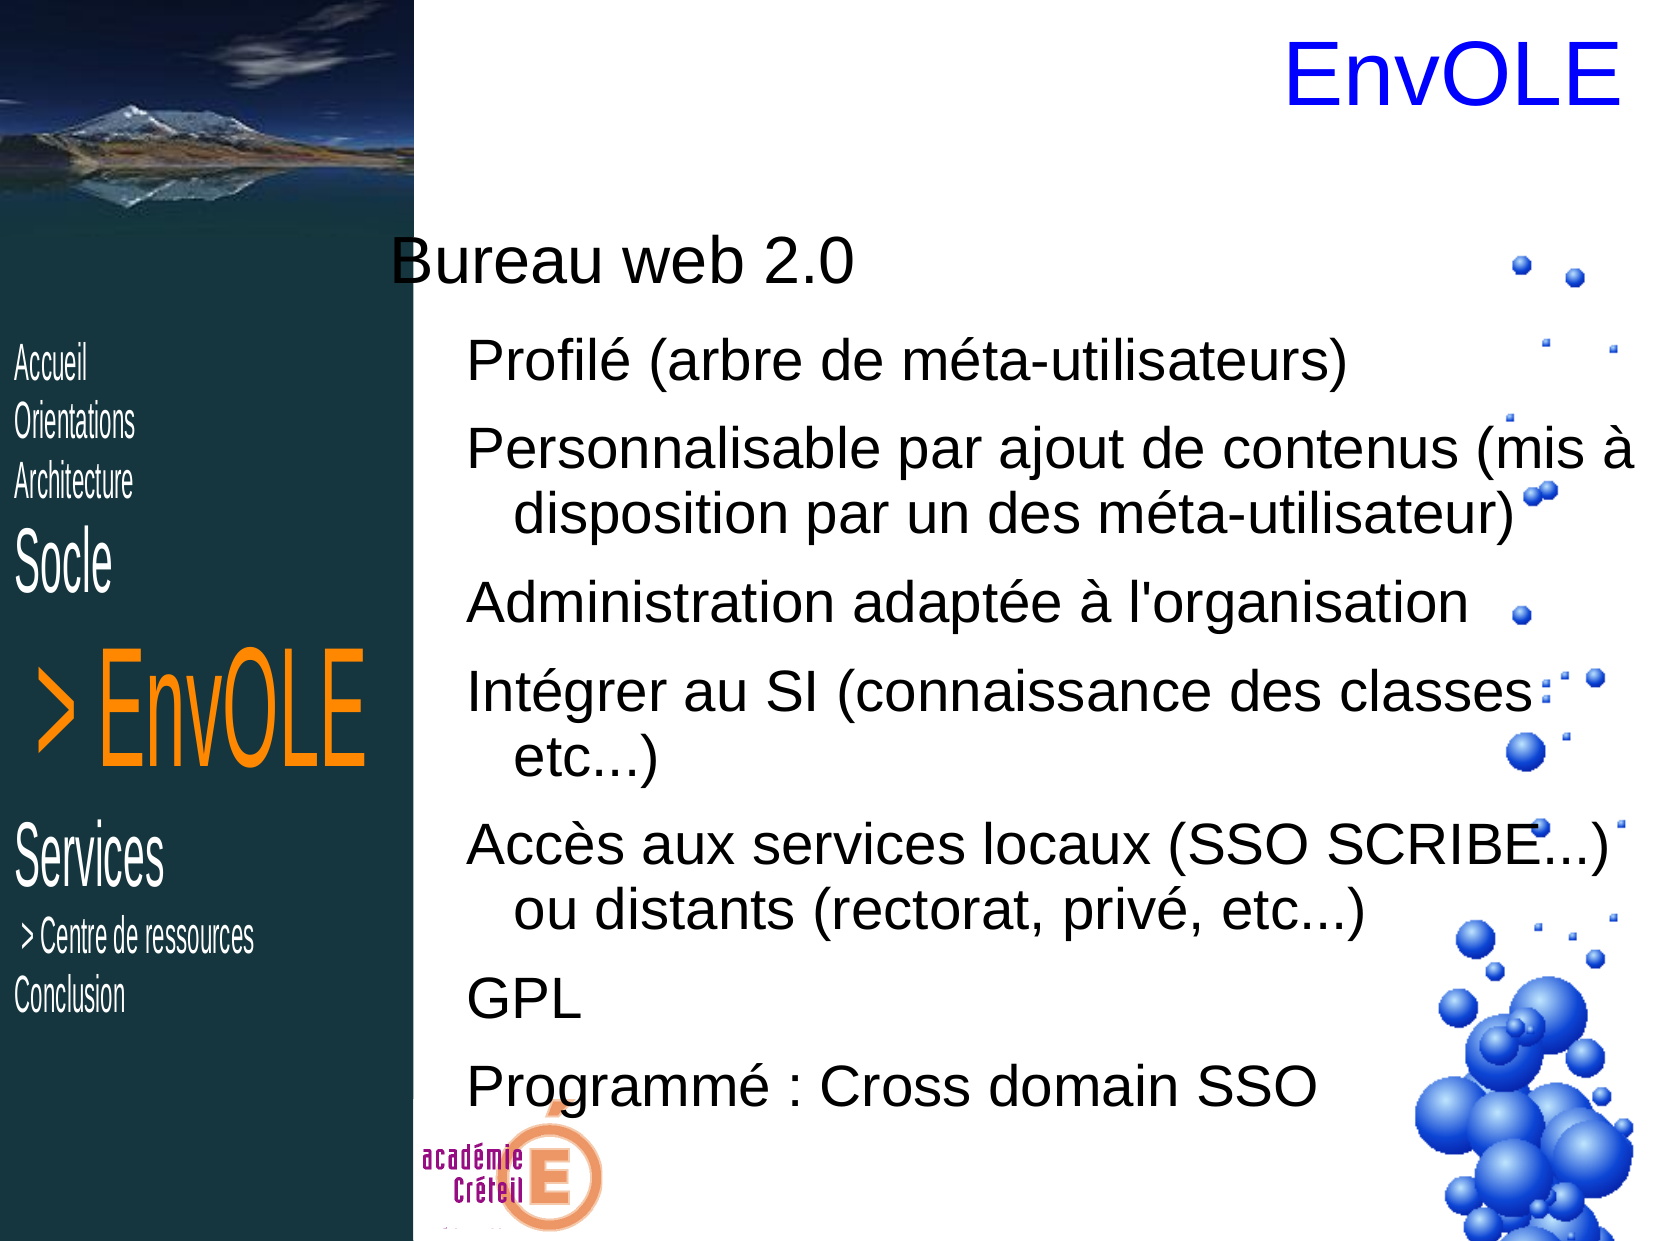

# EnvOLE
Bureau web 2.0
Profilé (arbre de méta-utilisateurs)
Personnalisable par ajout de contenus (mis à disposition par un des méta-utilisateur)
Administration adaptée à l'organisation
Intégrer au SI (connaissance des classes etc...)
Accès aux services locaux (SSO SCRIBE...) ou distants (rectorat, privé, etc...)
GPL
Programmé : Cross domain SSO
Accueil
Orientations
Architecture
Socle
 > EnvOLE
Services
 > Centre de ressources
Conclusion